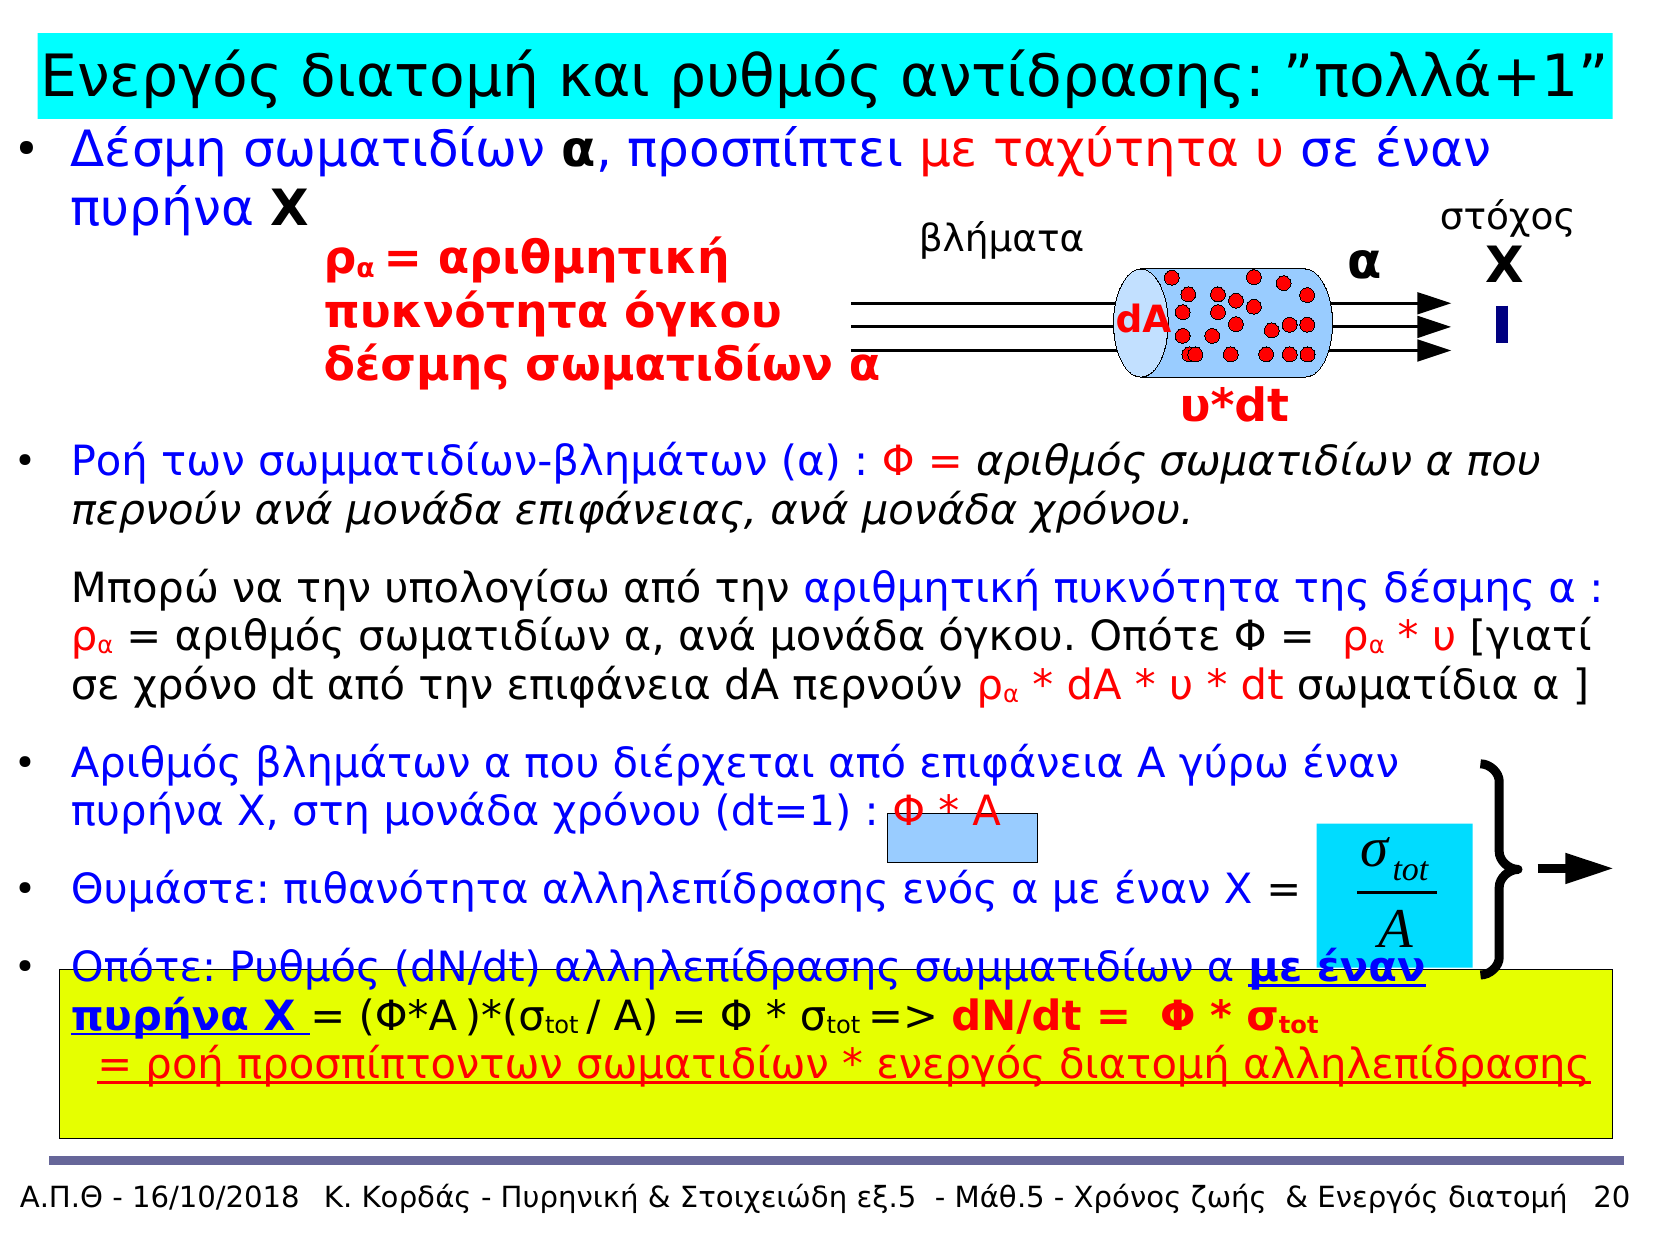

# Ενεργός διατομή και ρυθμός αντίδρασης: ”πολλά+1”
Δέσμη σωματιδίων α, προσπίπτει με ταχύτητα υ σε έναν πυρήνα Χ
Ροή των σωμματιδίων-βλημάτων (α) : Φ = αριθμός σωματιδίων α που περνούν ανά μονάδα επιφάνειας, ανά μονάδα χρόνου.
Μπορώ να την υπολογίσω από την αριθμητική πυκνότητα της δέσμης α : ρα = αριθμός σωματιδίων α, ανά μονάδα όγκου. Οπότε Φ = ρα * υ [γιατί σε χρόνο dt από την επιφάνεια dA περνούν ρα * dA * υ * dt σωματίδια α ]
Αριθμός βλημάτων α που διέρχεται από επιφάνεια A γύρω έναν 		πυρήνα Χ, στη μονάδα χρόνου (dt=1) : Φ * A
Θυμάστε: πιθανότητα αλληλεπίδρασης ενός α με έναν Χ =
Οπότε: Ρυθμός (dN/dt) αλληλεπίδρασης σωμματιδίων α με έναν πυρήνα Χ = (Φ*A )*(σtot / A) = Φ * σtot => dN/dt = Φ * σtot = ροή προσπίπτοντων σωματιδίων * ενεργός διατομή αλληλεπίδρασης
στόχος
βλήματα
ρα = αριθμητική πυκνότητα όγκου δέσμης σωματιδίων α
α
Χ
dA
υ*dt
Α.Π.Θ - 16/10/2018
Κ. Κορδάς - Πυρηνική & Στοιχειώδη εξ.5 - Μάθ.5 - Χρόνος ζωής & Ενεργός διατομή
20